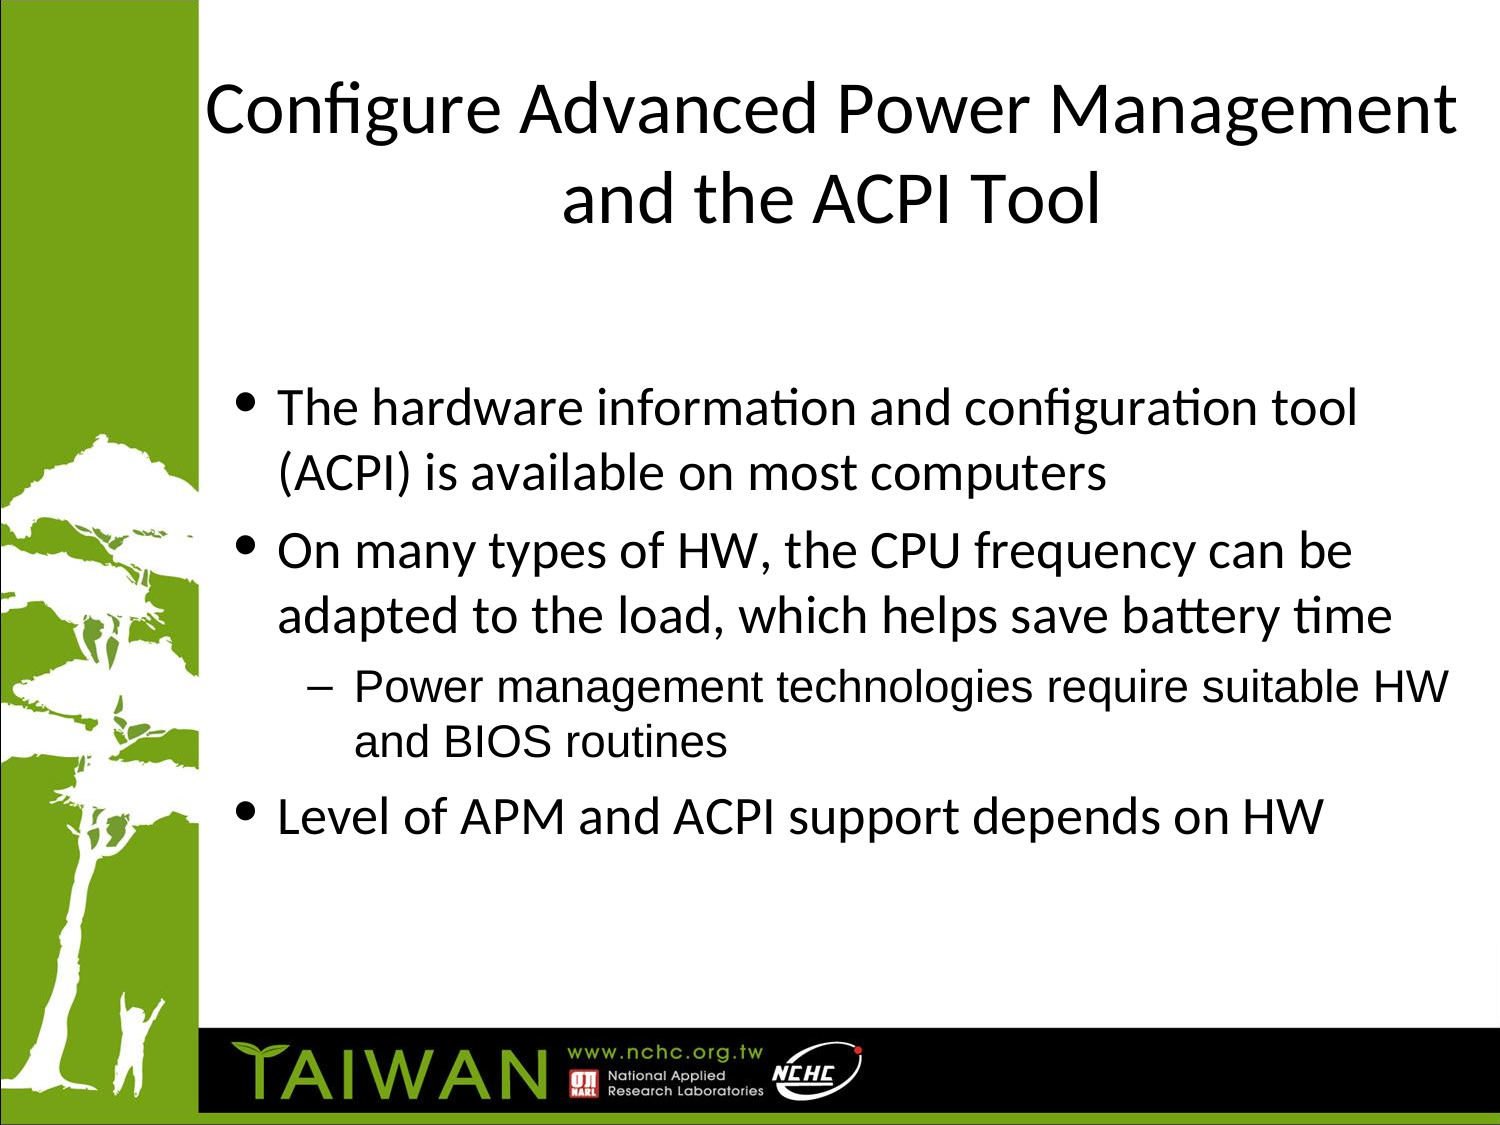

# Configure Advanced Power Management and the ACPI Tool
The hardware information and configuration tool (ACPI) is available on most computers
On many types of HW, the CPU frequency can be adapted to the load, which helps save battery time
Power management technologies require suitable HW and BIOS routines
Level of APM and ACPI support depends on HW
Getting Started with Linux: Novell’s Guide to CompTIA’s Linux+ (Course 3060)
11